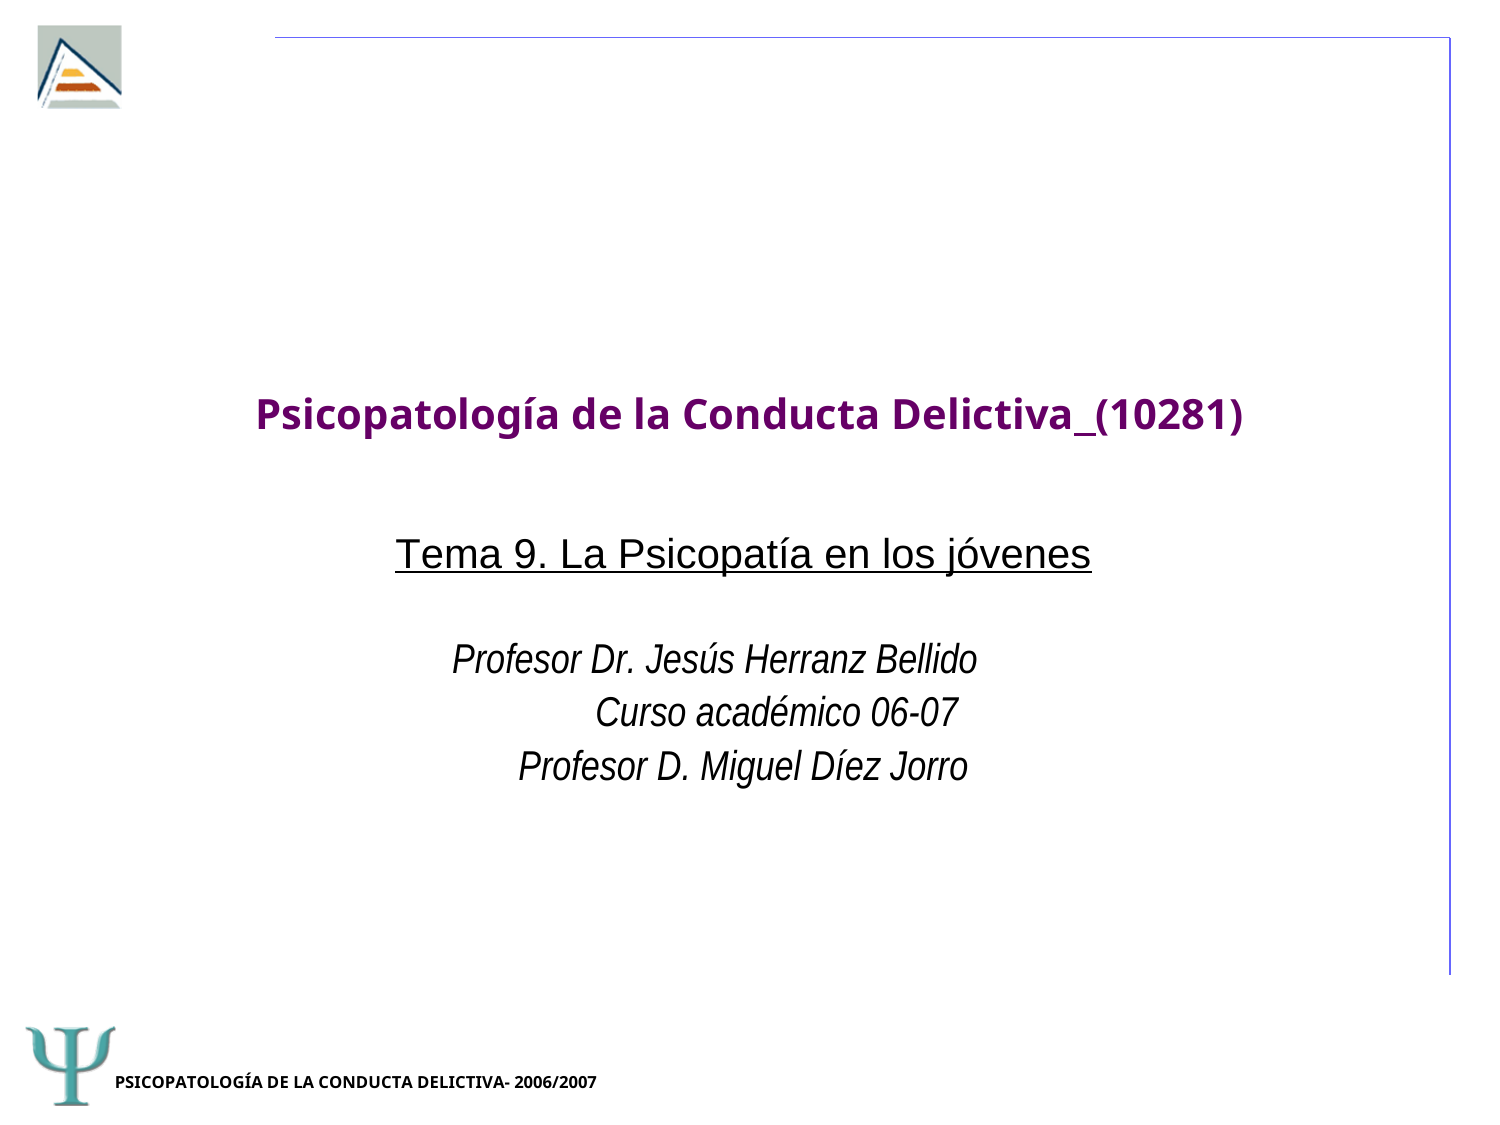

# Psicopatología de la Conducta Delictiva (10281)
Tema 9. La Psicopatía en los jóvenes
Profesor Dr. Jesús Herranz Bellido
 Curso académico 06-07
Profesor D. Miguel Díez Jorro